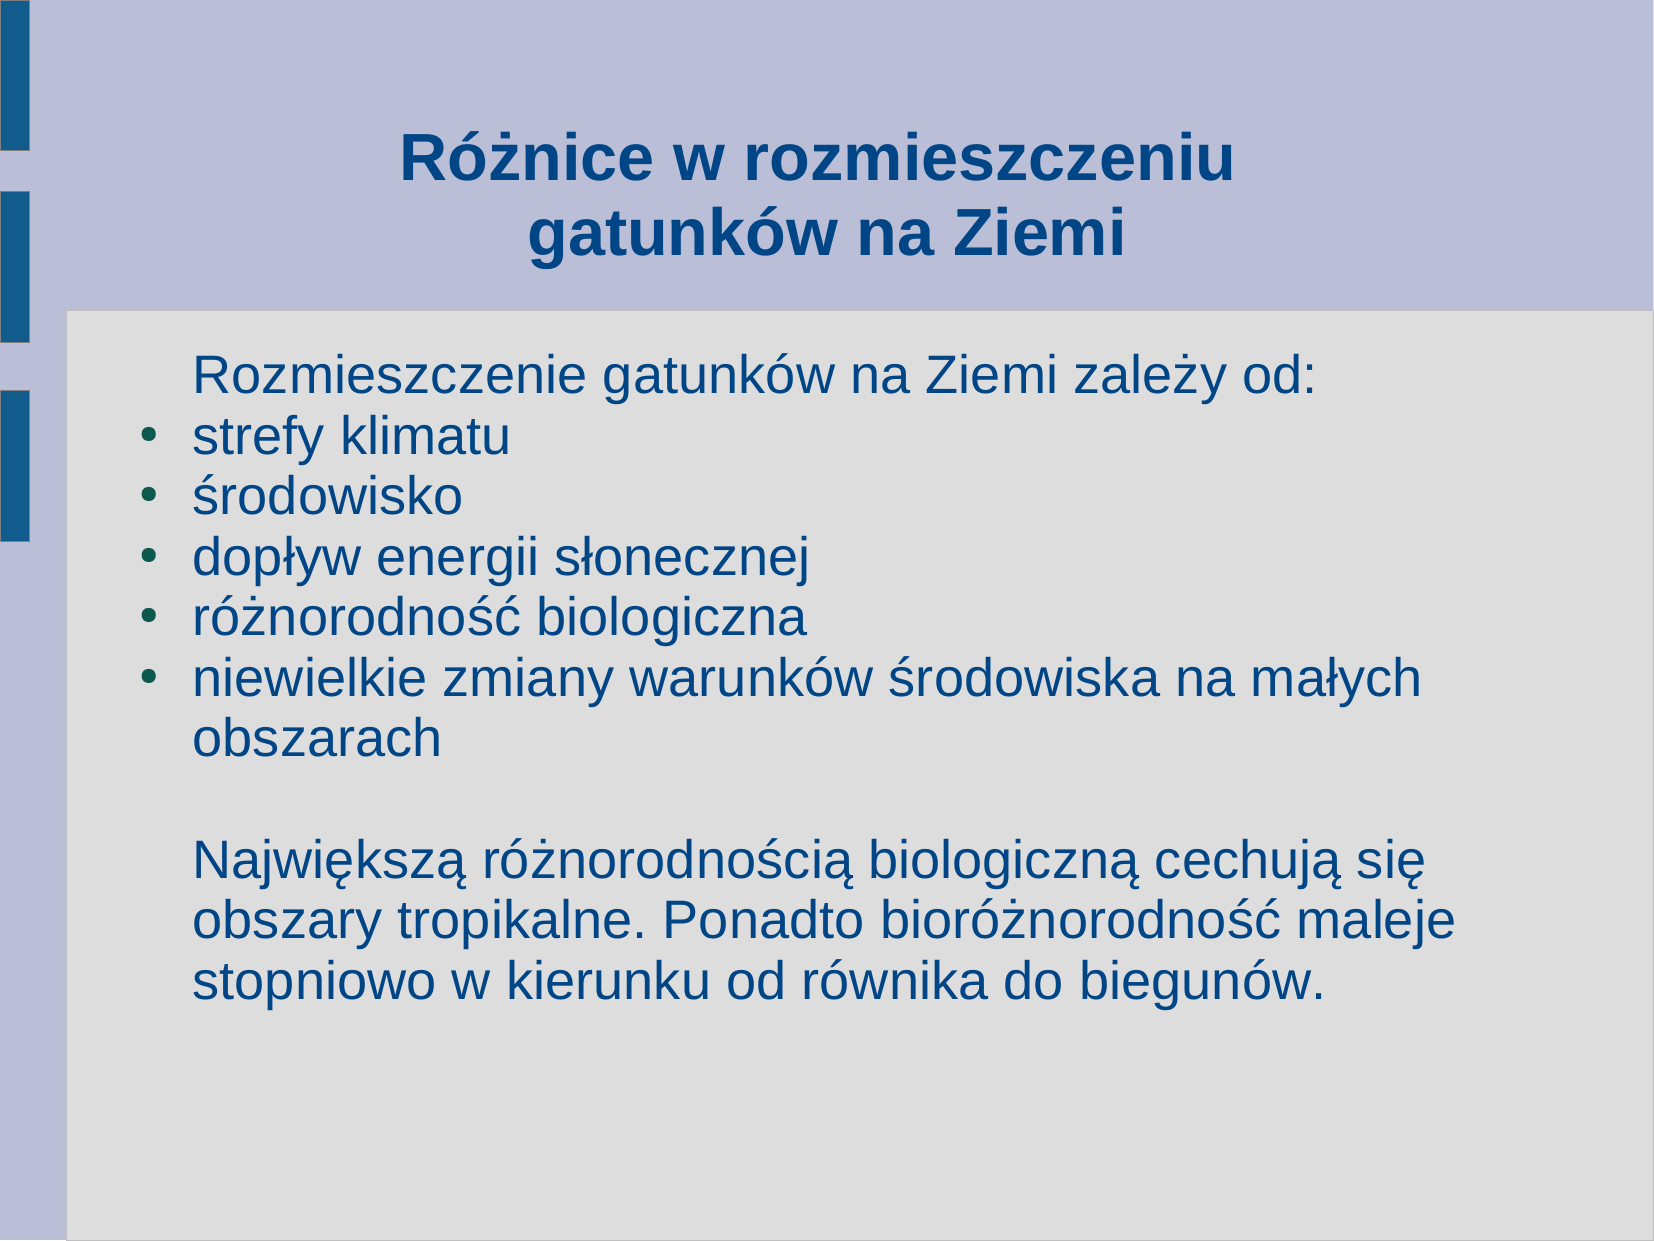

# Różnice w rozmieszczeniu gatunków na Ziemi
Rozmieszczenie gatunków na Ziemi zależy od:
strefy klimatu
środowisko
dopływ energii słonecznej
różnorodność biologiczna
niewielkie zmiany warunków środowiska na małych obszarach
Największą różnorodnością biologiczną cechują się obszary tropikalne. Ponadto bioróżnorodność maleje stopniowo w kierunku od równika do biegunów.